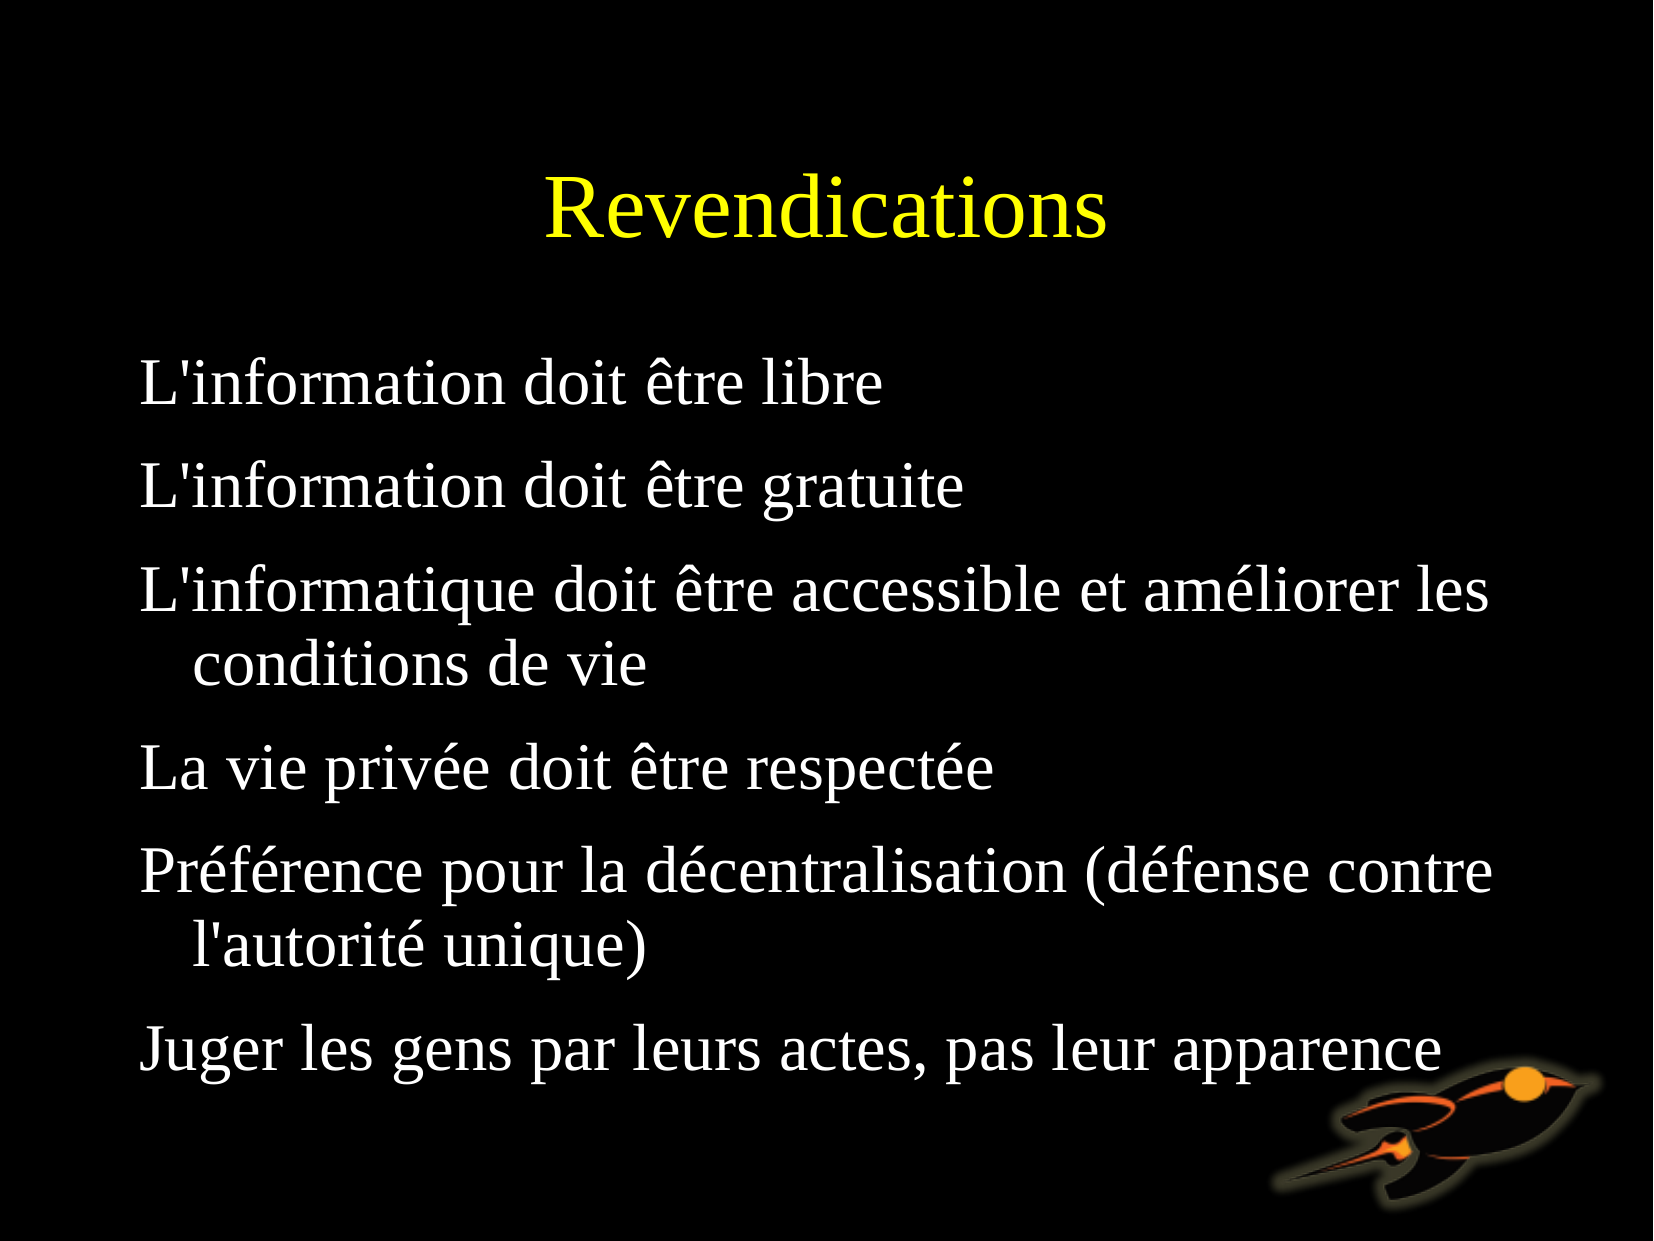

# Revendications
L'information doit être libre
L'information doit être gratuite
L'informatique doit être accessible et améliorer les conditions de vie
La vie privée doit être respectée
Préférence pour la décentralisation (défense contre l'autorité unique)
Juger les gens par leurs actes, pas leur apparence